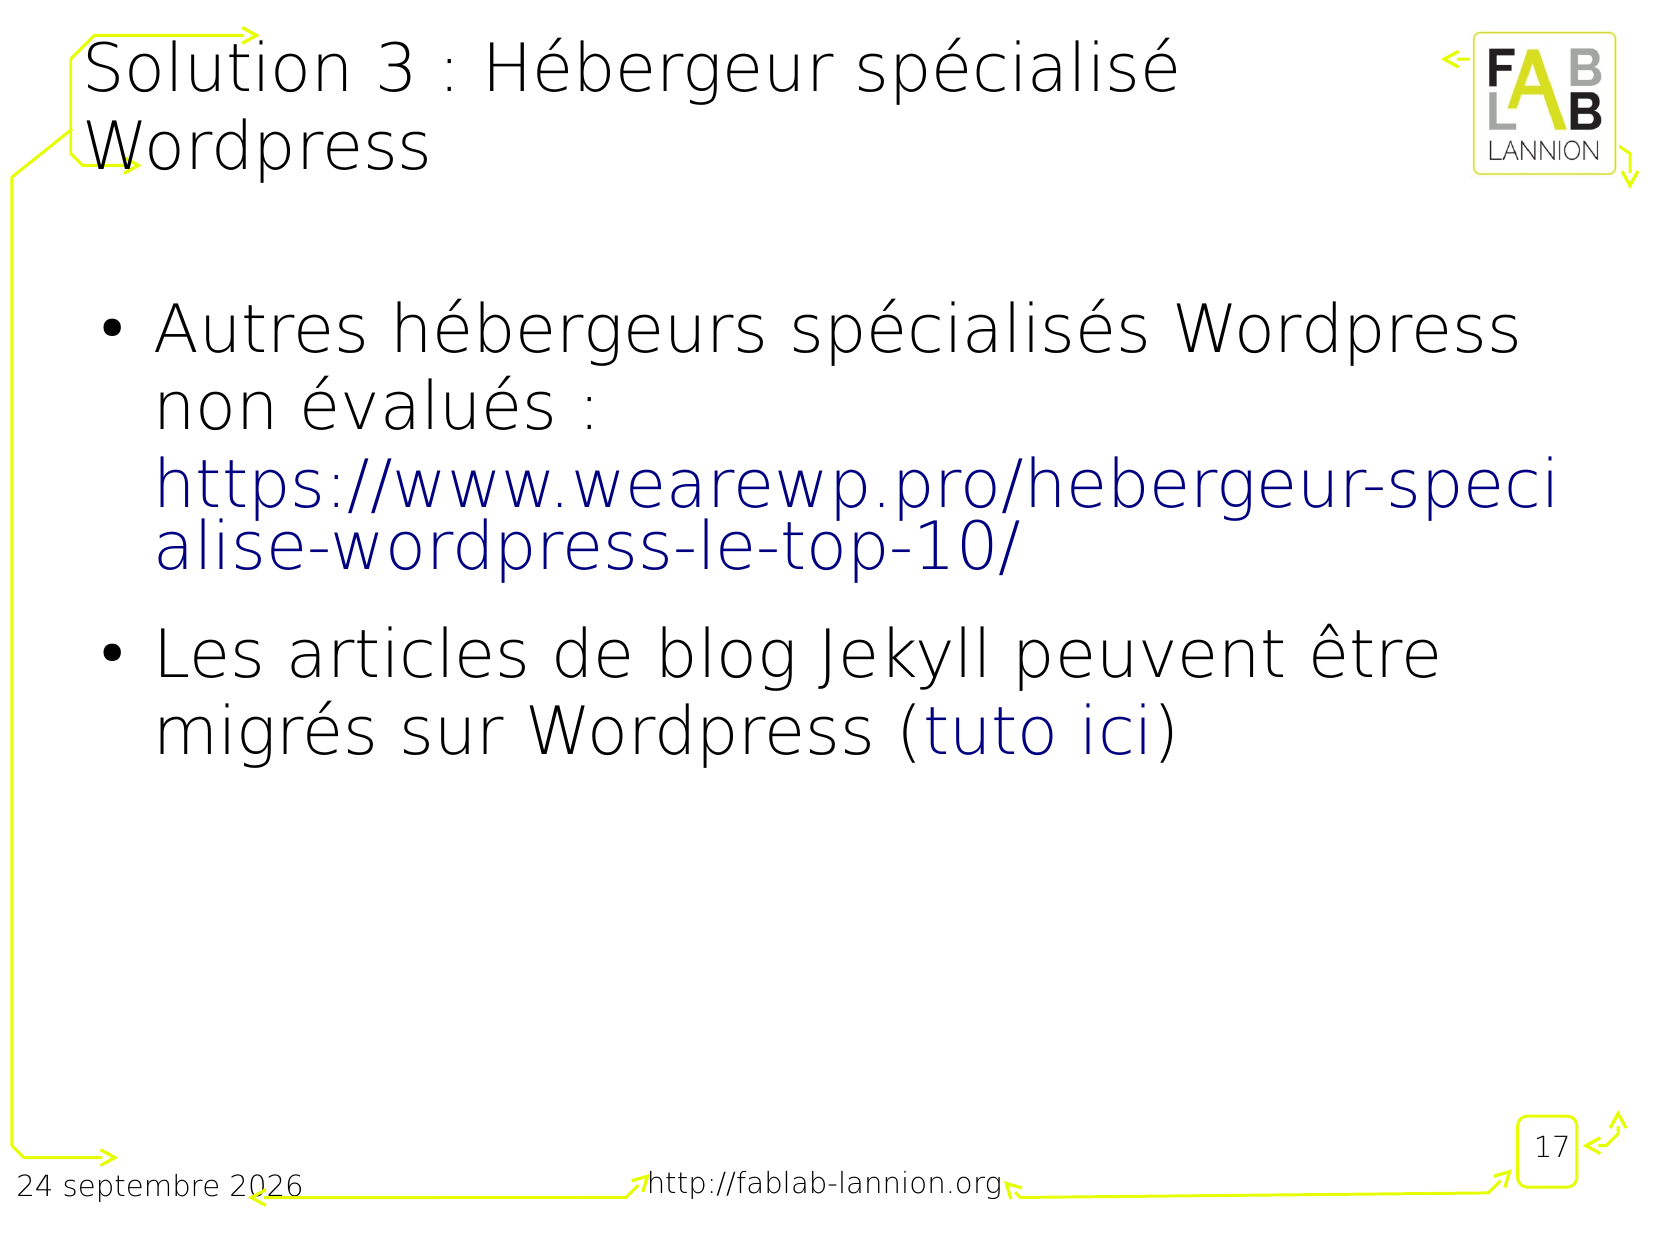

# Solution 3 : Hébergeur spécialisé Wordpress
Autres hébergeurs spécialisés Wordpress non évalués :
https://www.wearewp.pro/hebergeur-specialise-wordpress-le-top-10/
Les articles de blog Jekyll peuvent être migrés sur Wordpress (tuto ici)
17